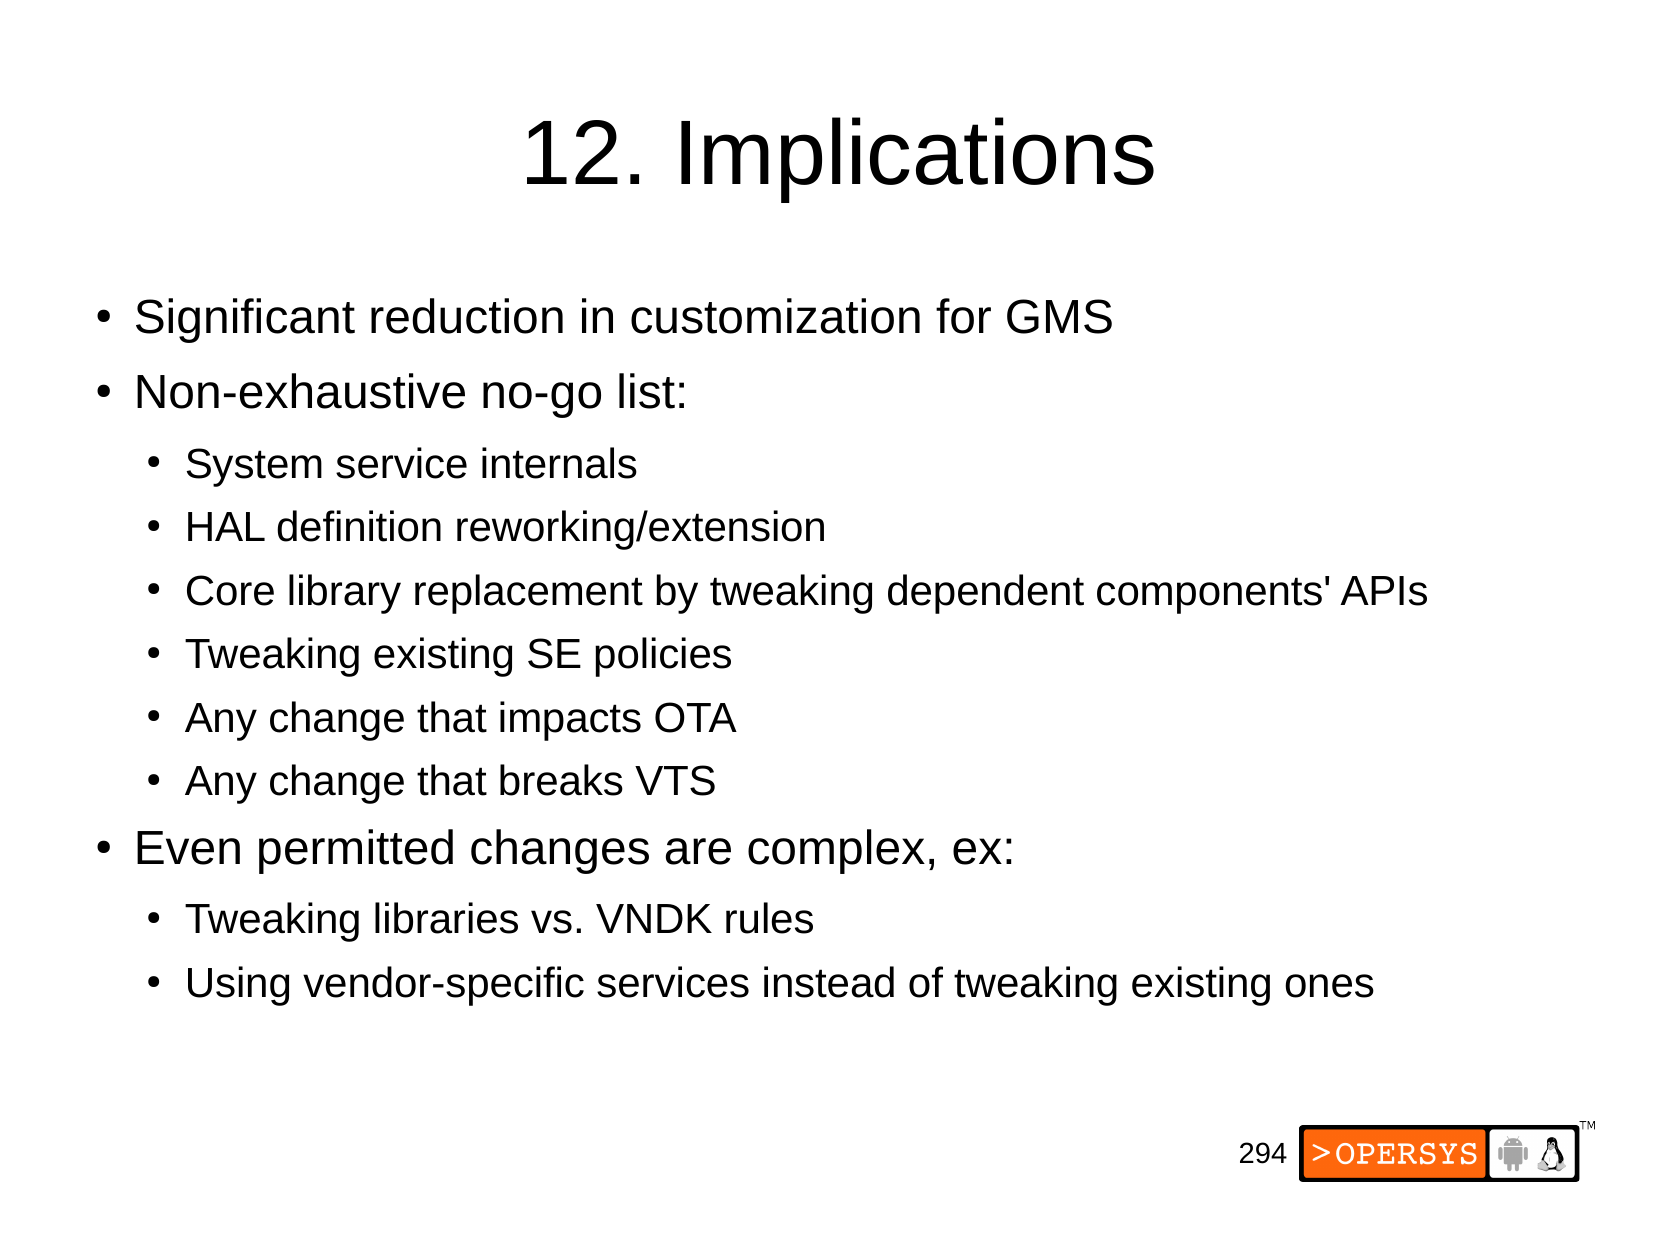

# 12. Implications
Significant reduction in customization for GMS
Non-exhaustive no-go list:
System service internals
HAL definition reworking/extension
Core library replacement by tweaking dependent components' APIs
Tweaking existing SE policies
Any change that impacts OTA
Any change that breaks VTS
Even permitted changes are complex, ex:
Tweaking libraries vs. VNDK rules
Using vendor-specific services instead of tweaking existing ones